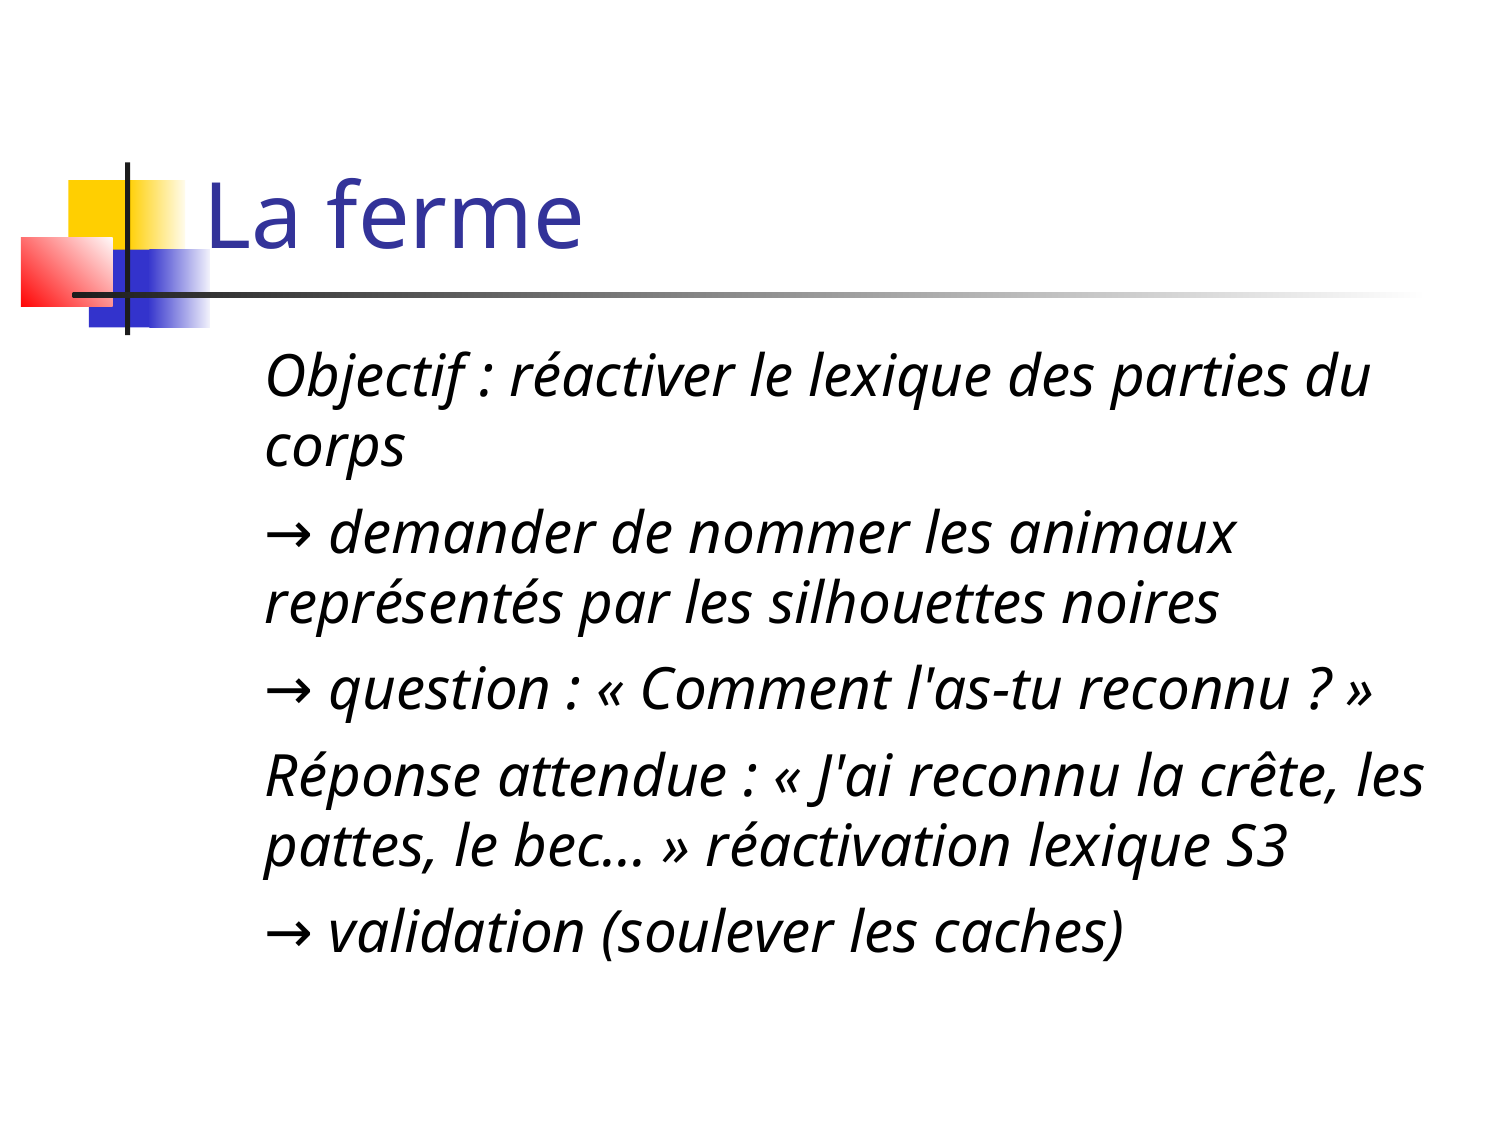

# La ferme
Objectif : réactiver le lexique des parties du corps
→ demander de nommer les animaux représentés par les silhouettes noires
→ question : « Comment l'as-tu reconnu ? »
Réponse attendue : « J'ai reconnu la crête, les pattes, le bec... » réactivation lexique S3
→ validation (soulever les caches)